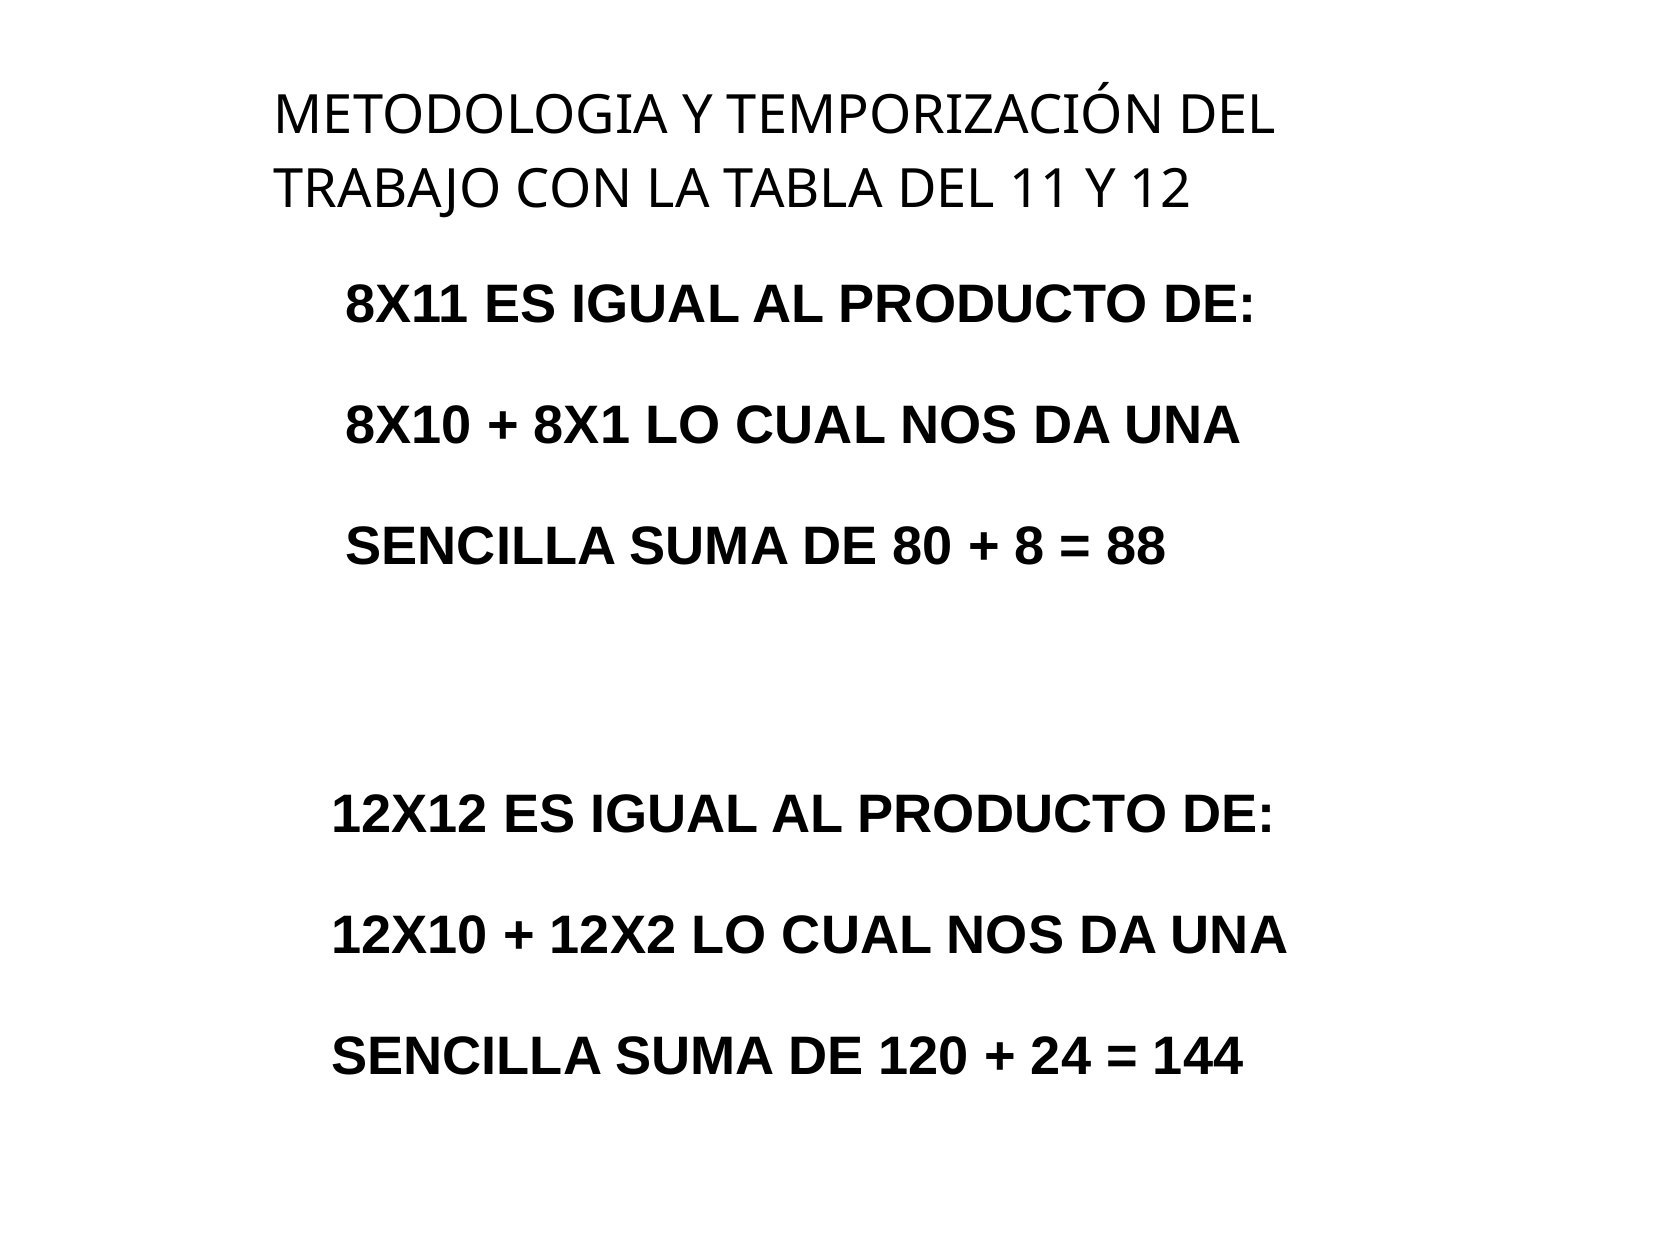

METODOLOGIA Y TEMPORIZACIÓN DEL
 TRABAJO CON LA TABLA DEL 11 Y 12
8X11 ES IGUAL AL PRODUCTO DE:
8X10 + 8X1 LO CUAL NOS DA UNA
SENCILLA SUMA DE 80 + 8 = 88
12X12 ES IGUAL AL PRODUCTO DE:
12X10 + 12X2 LO CUAL NOS DA UNA
SENCILLA SUMA DE 120 + 24 = 144